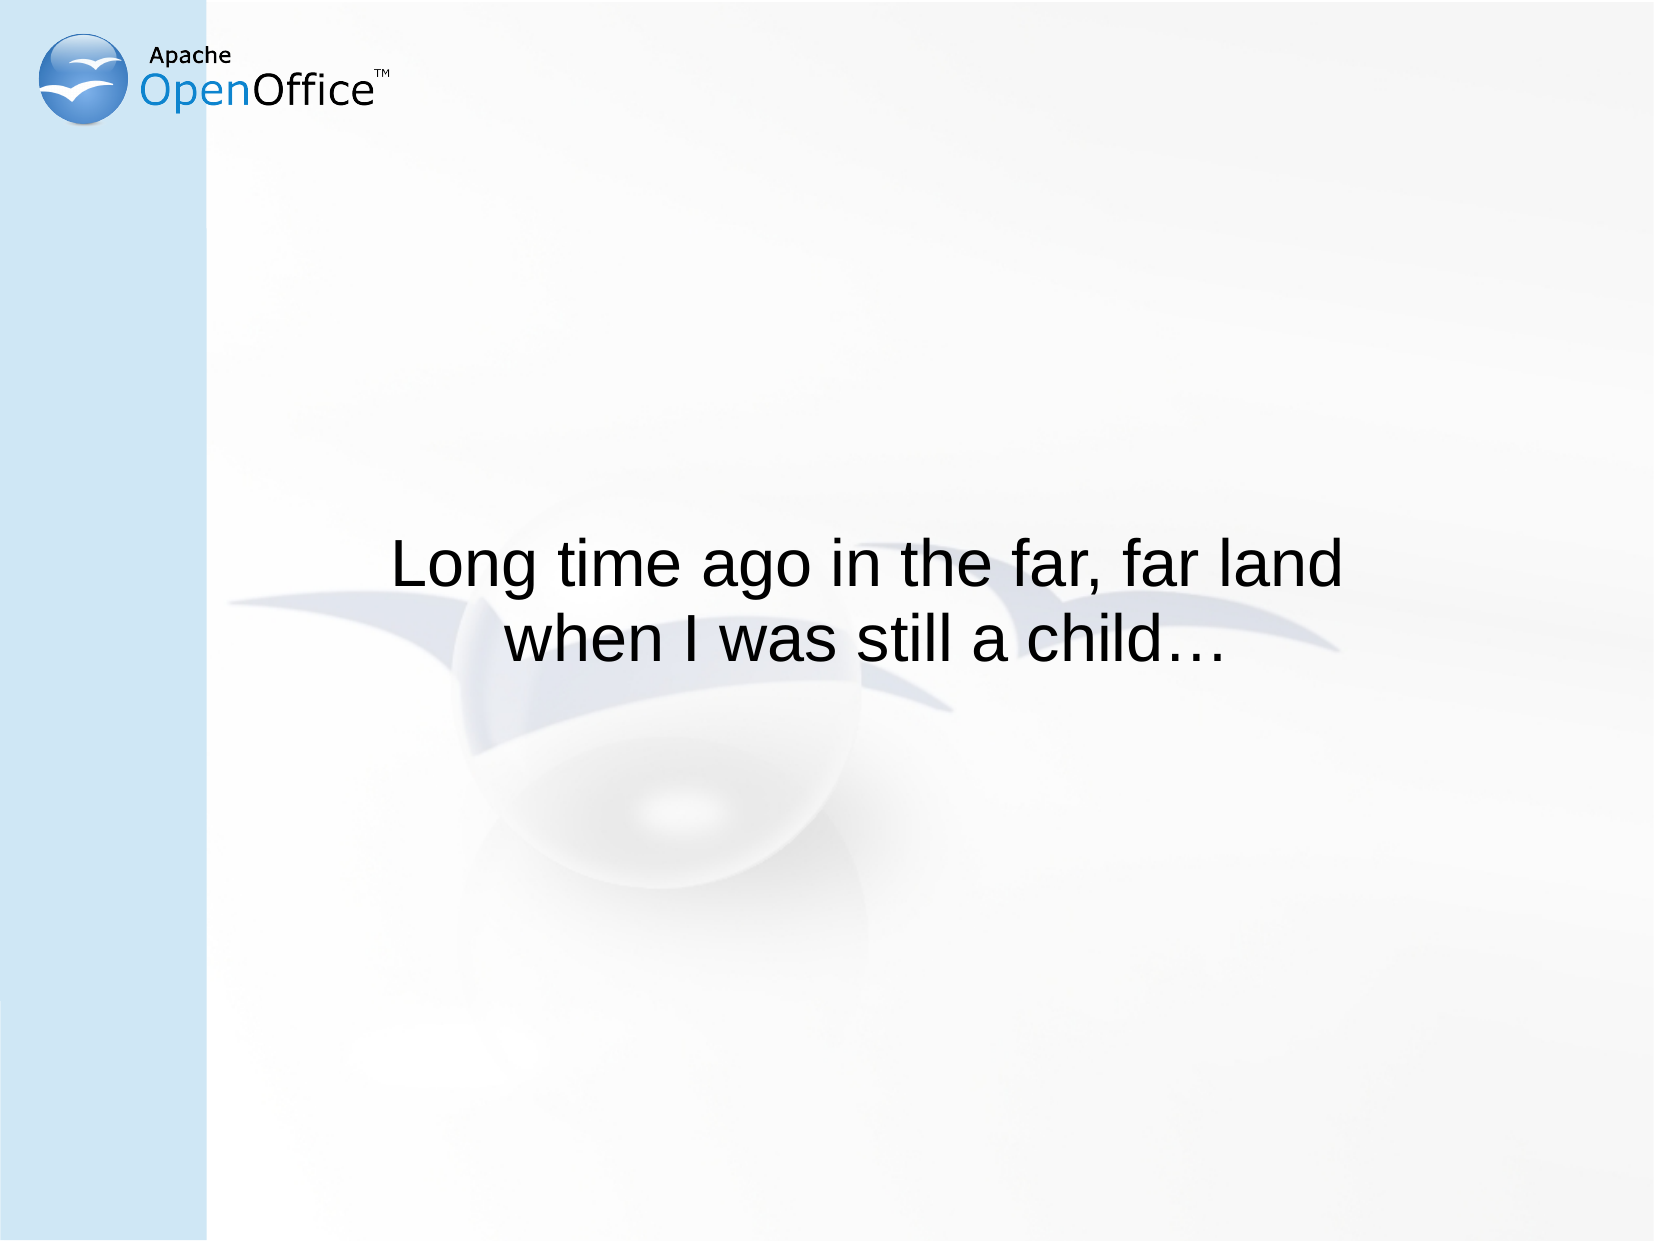

# Long time ago in the far, far land
when I was still a child…